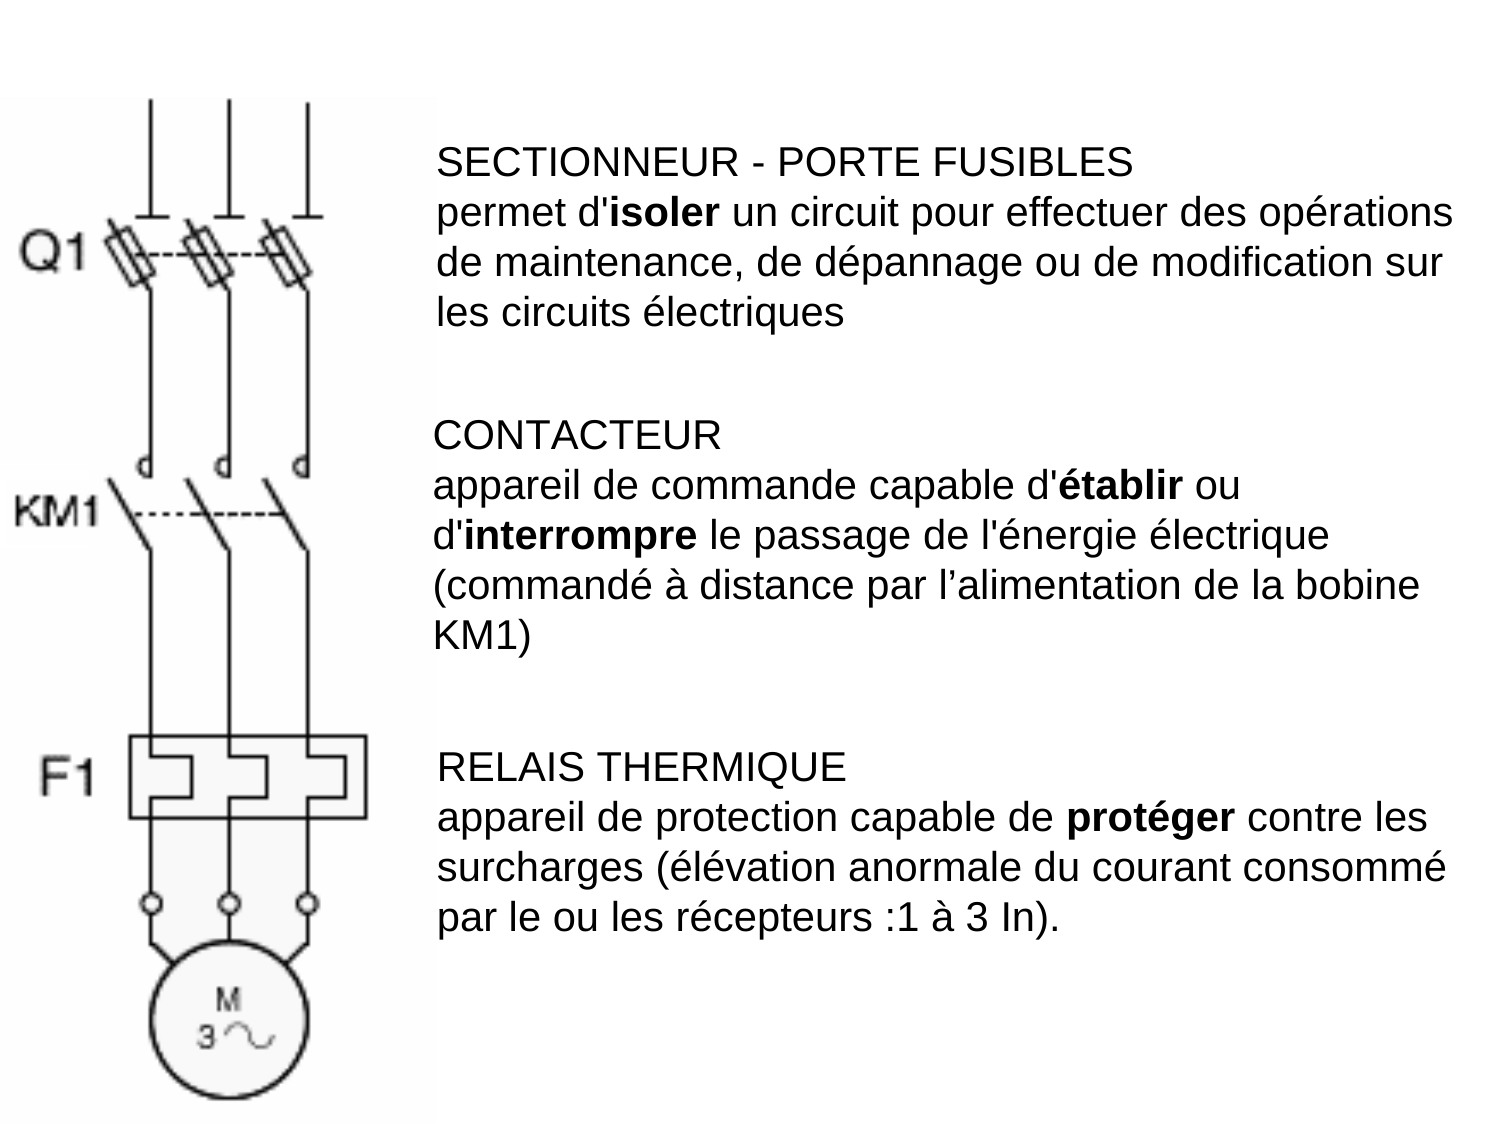

SECTIONNEUR - PORTE FUSIBLES
permet d'isoler un circuit pour effectuer des opérations de maintenance, de dépannage ou de modification sur les circuits électriques
CONTACTEUR
appareil de commande capable d'établir ou d'interrompre le passage de l'énergie électrique (commandé à distance par l’alimentation de la bobine KM1)
RELAIS THERMIQUE
appareil de protection capable de protéger contre les surcharges (élévation anormale du courant consommé par le ou les récepteurs :1 à 3 In).